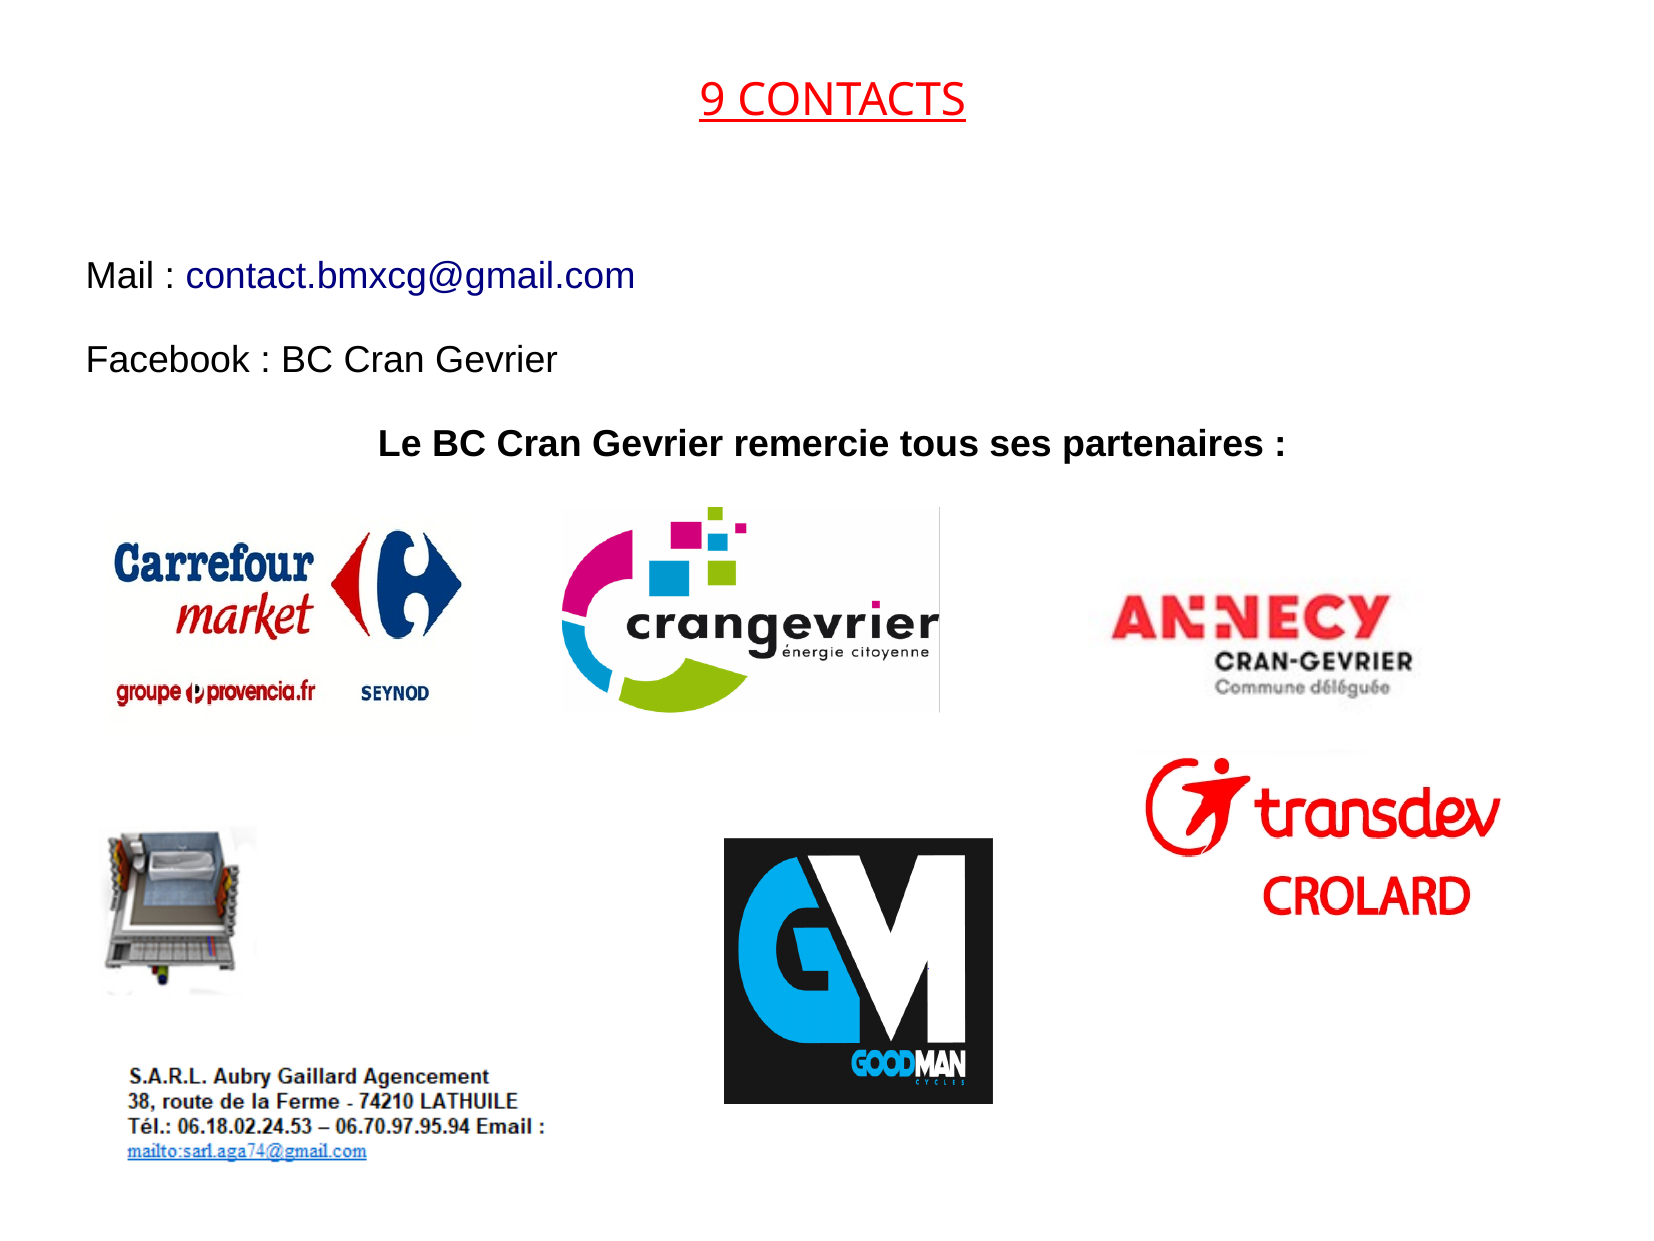

9 CONTACTS
Mail : contact.bmxcg@gmail.com
Facebook : BC Cran Gevrier
Le BC Cran Gevrier remercie tous ses partenaires :